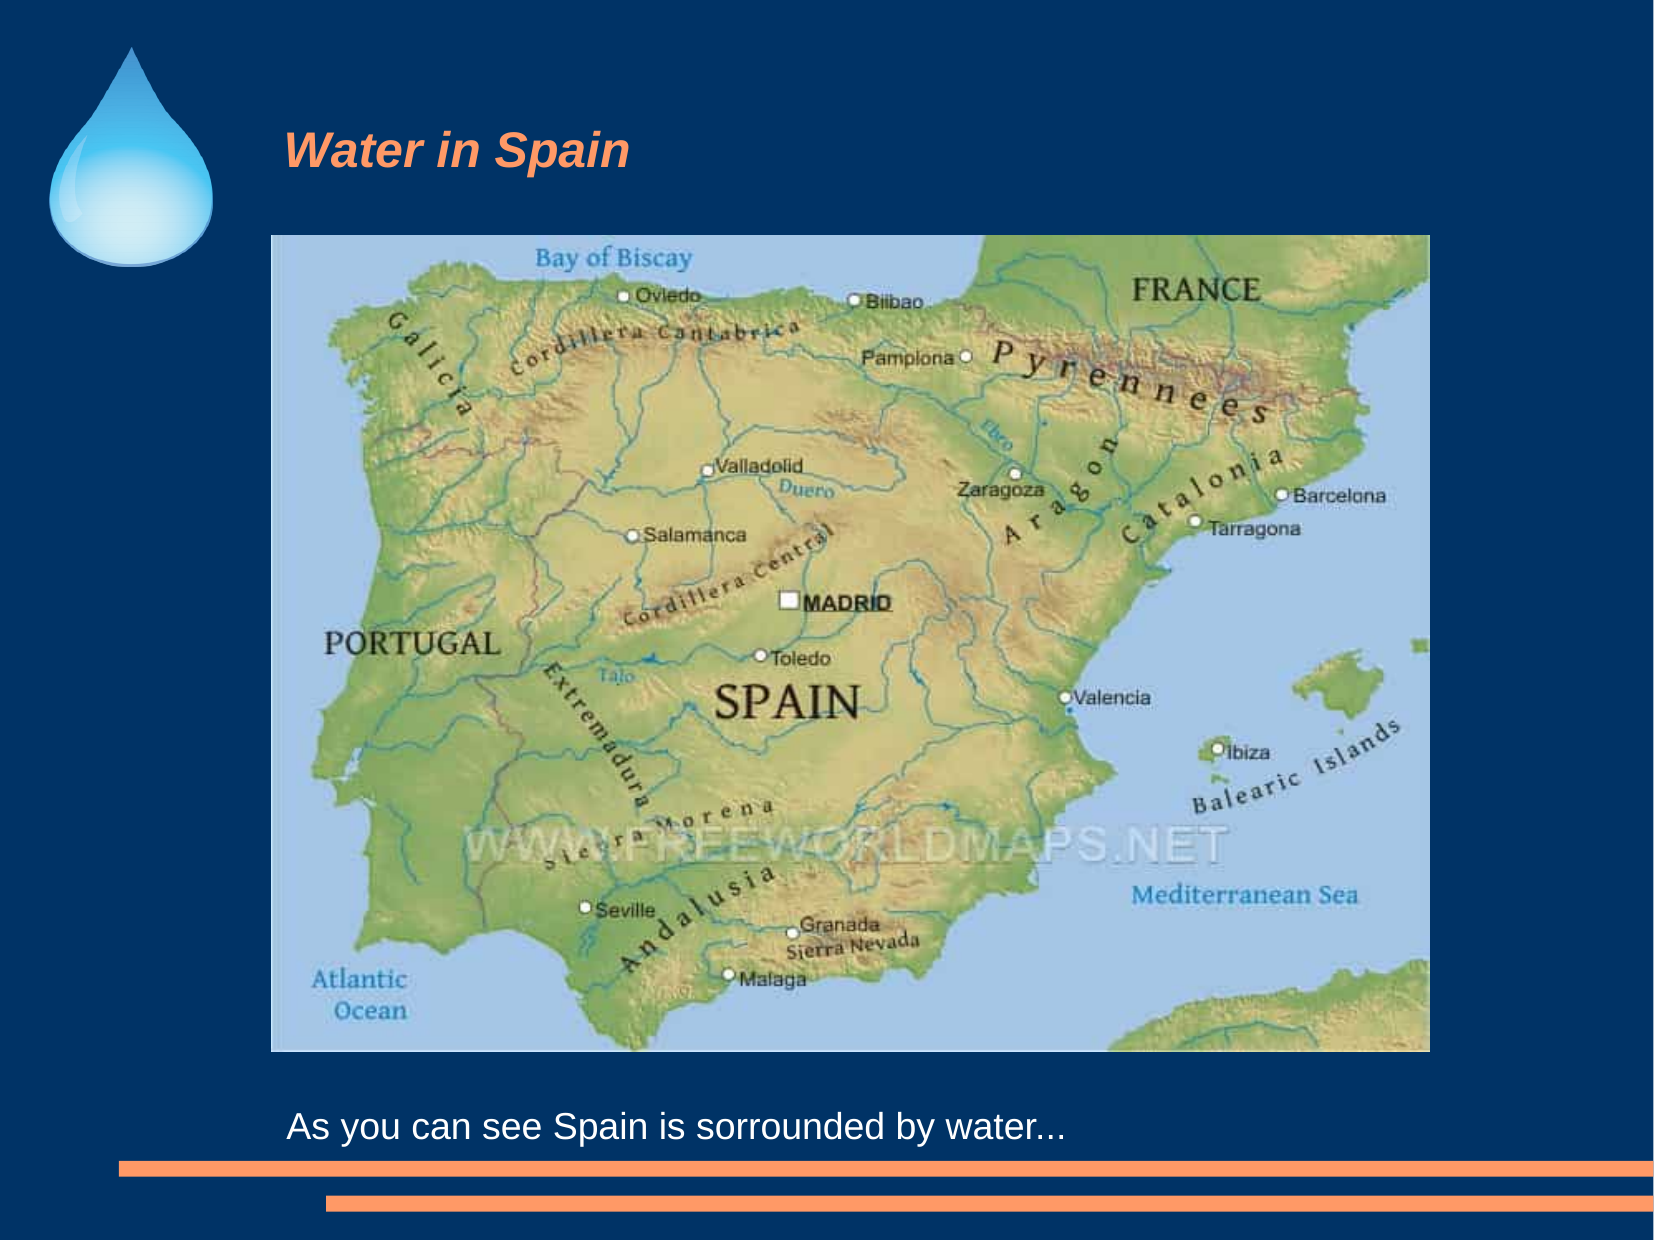

# Water in Spain
As you can see Spain is sorrounded by water...